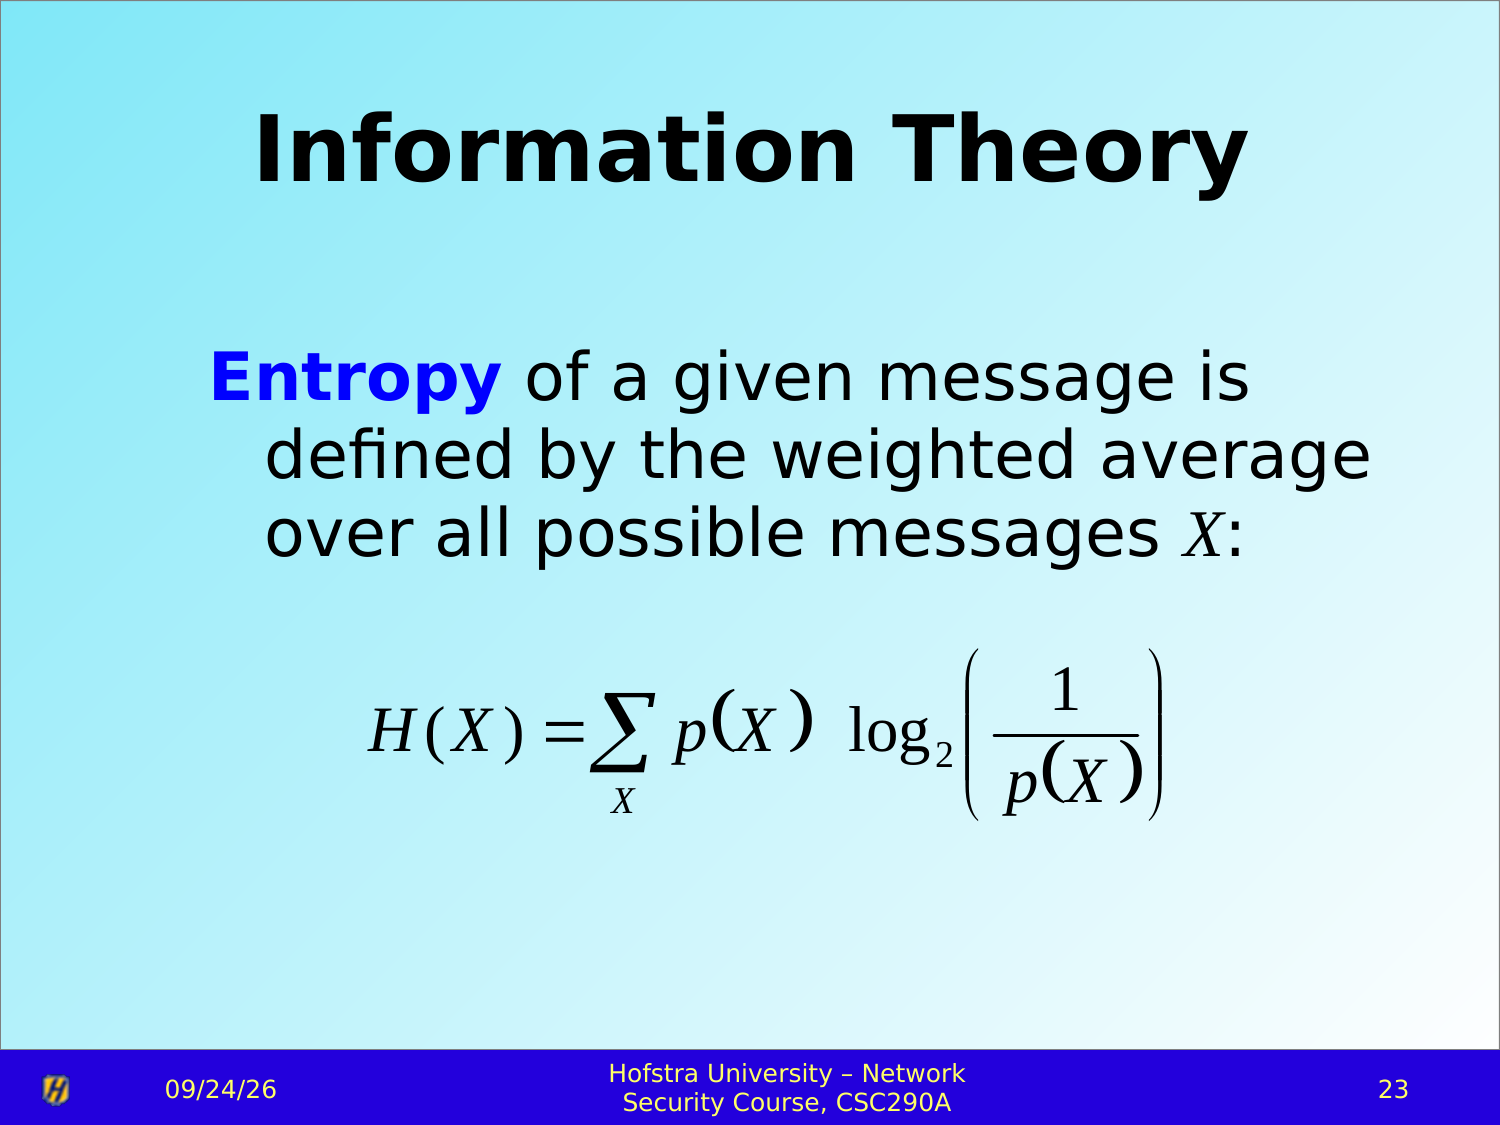

# Information Theory
Entropy of a given message is defined by the weighted average over all possible messages X:
23